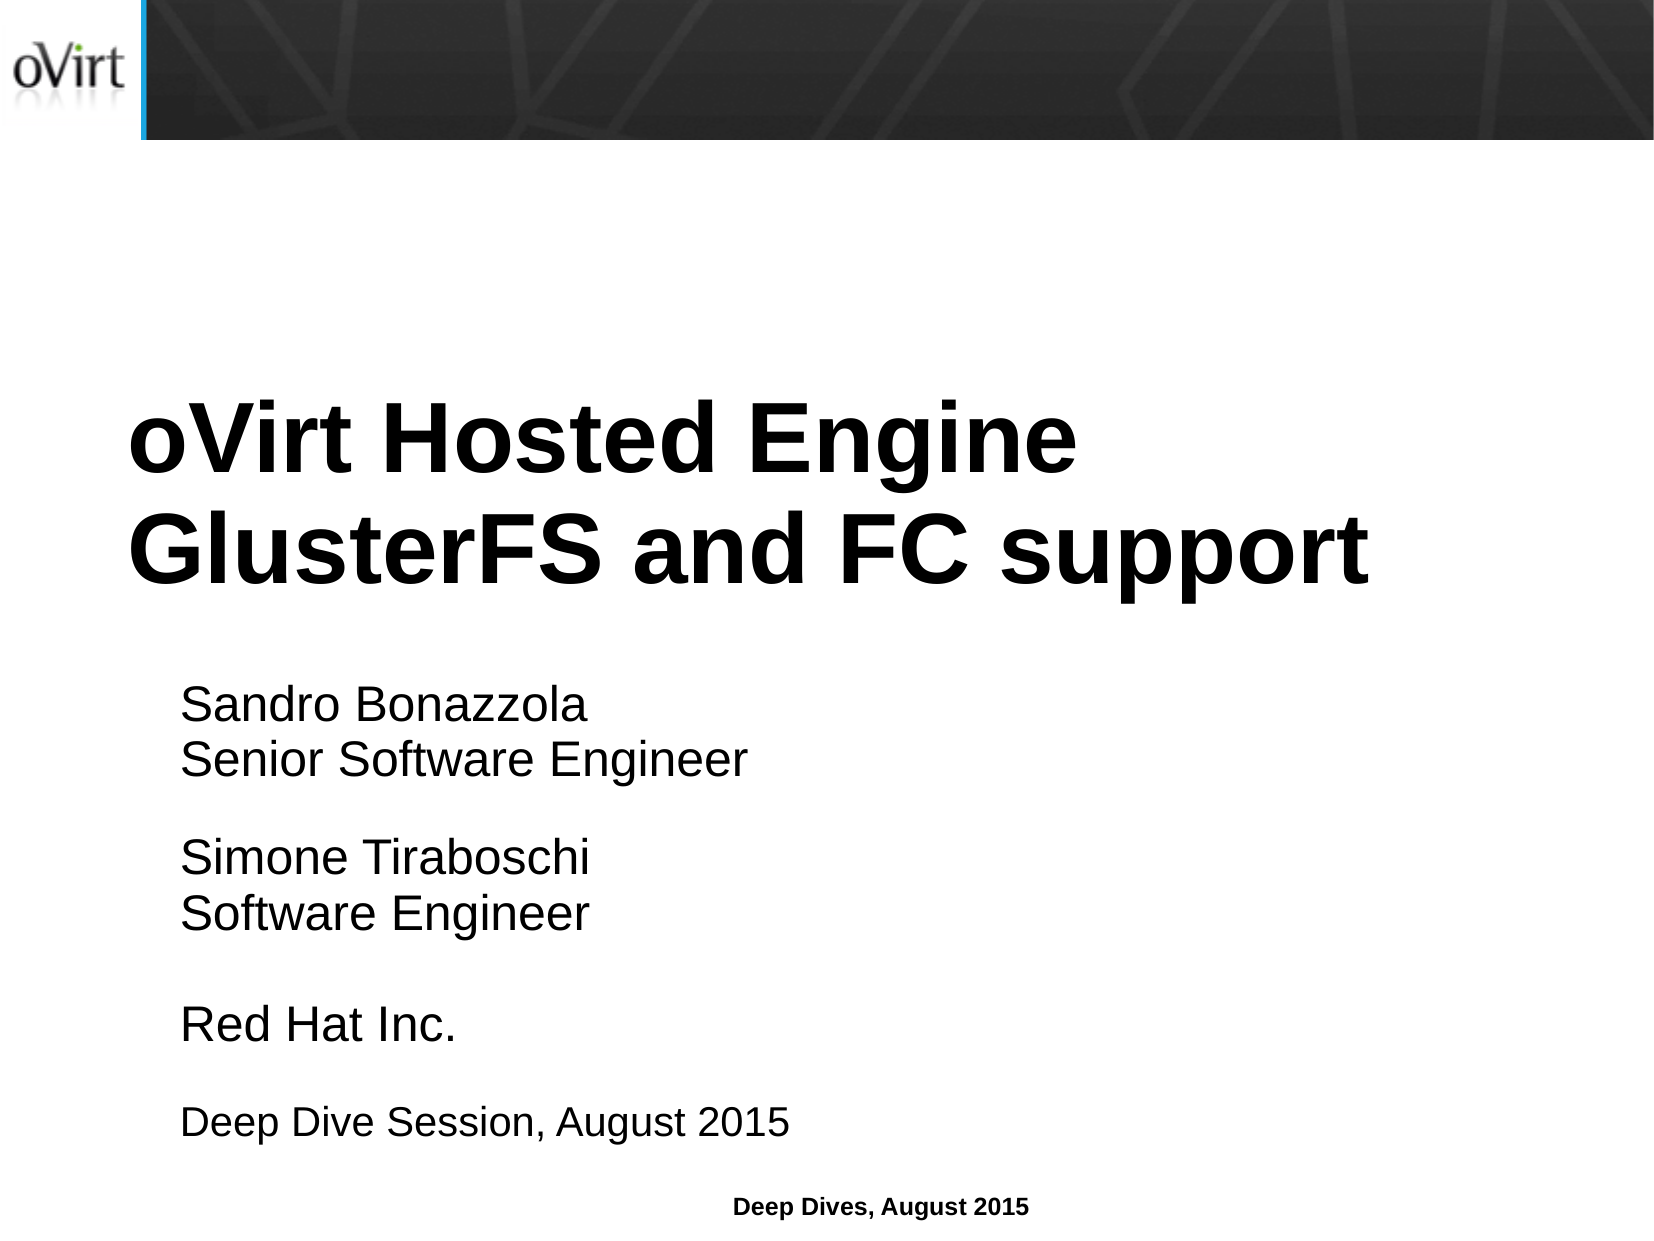

oVirt Hosted Engine
GlusterFS and FC support
Sandro Bonazzola
Senior Software Engineer
Simone Tiraboschi
Software Engineer
Red Hat Inc.
Deep Dive Session, August 2015